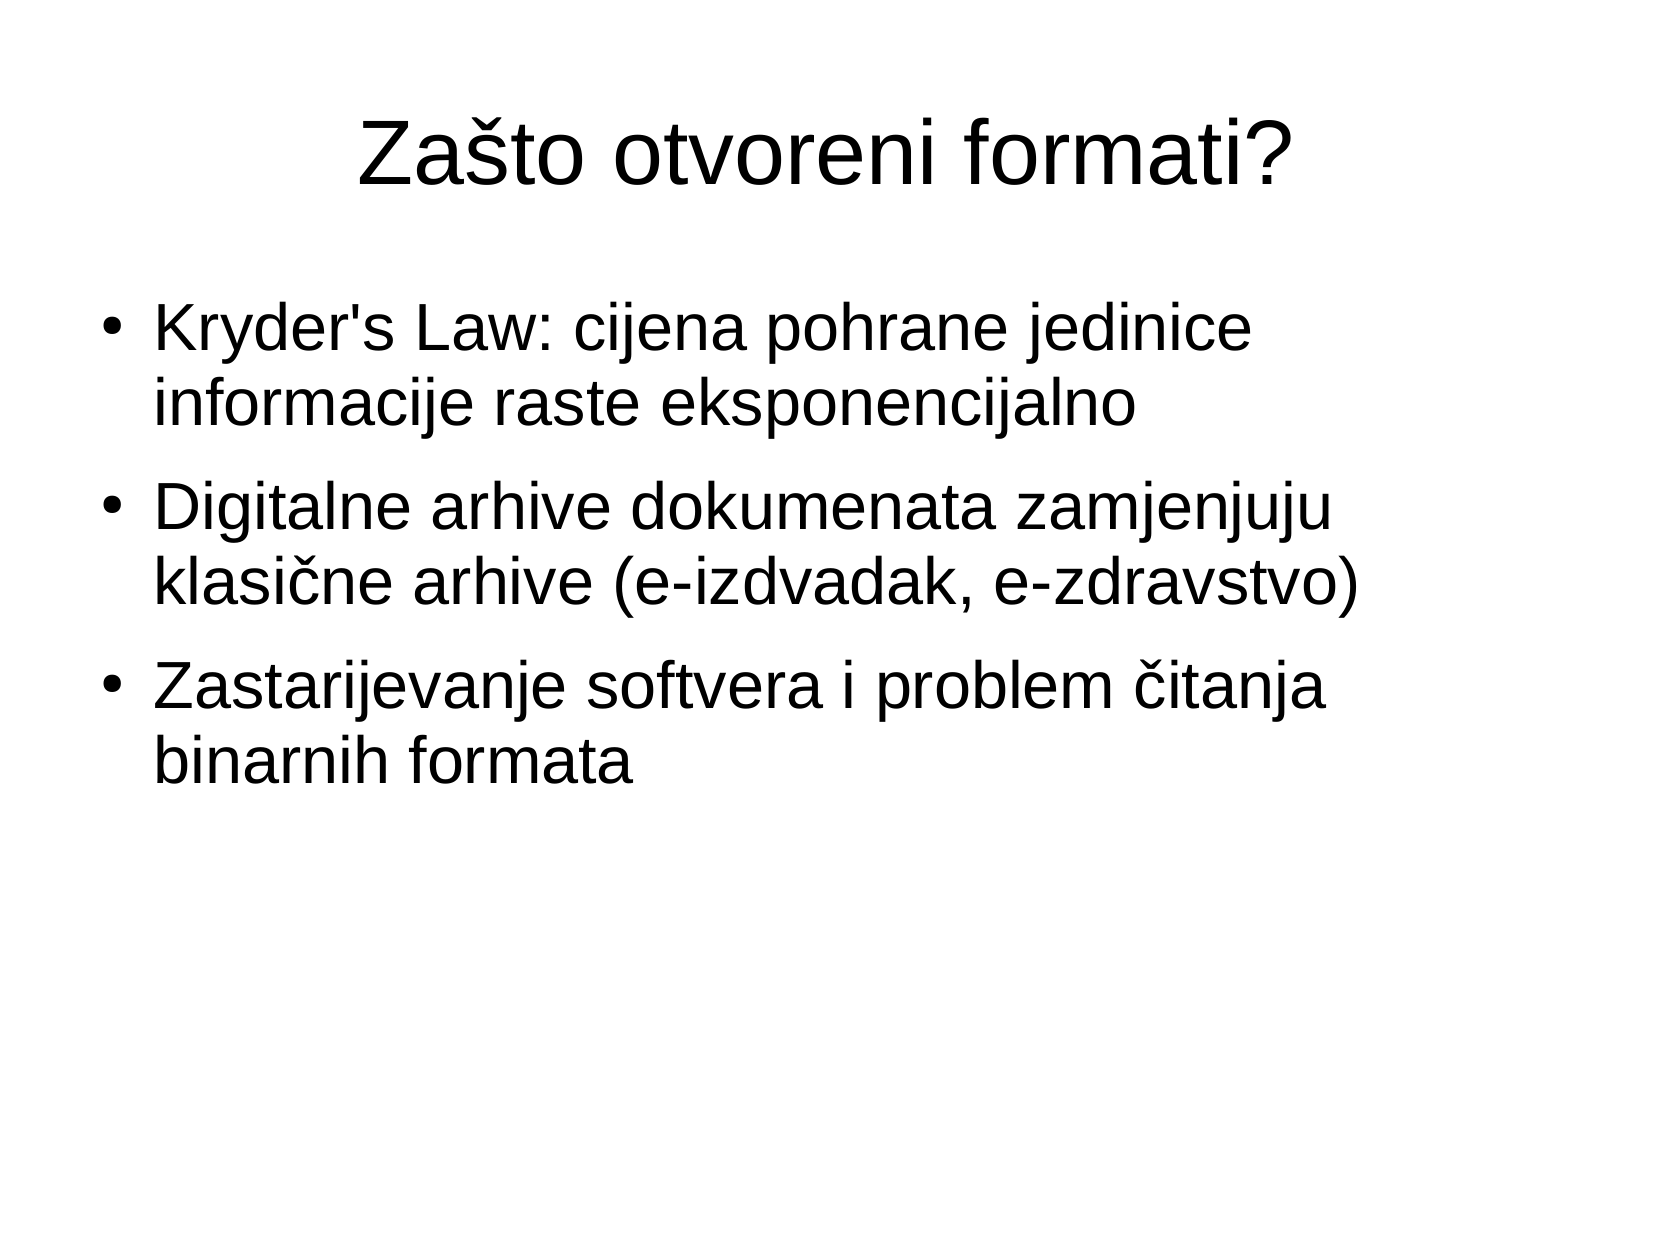

# Zašto otvoreni formati?
Kryder's Law: cijena pohrane jedinice informacije raste eksponencijalno
Digitalne arhive dokumenata zamjenjuju klasične arhive (e-izdvadak, e-zdravstvo)
Zastarijevanje softvera i problem čitanja binarnih formata